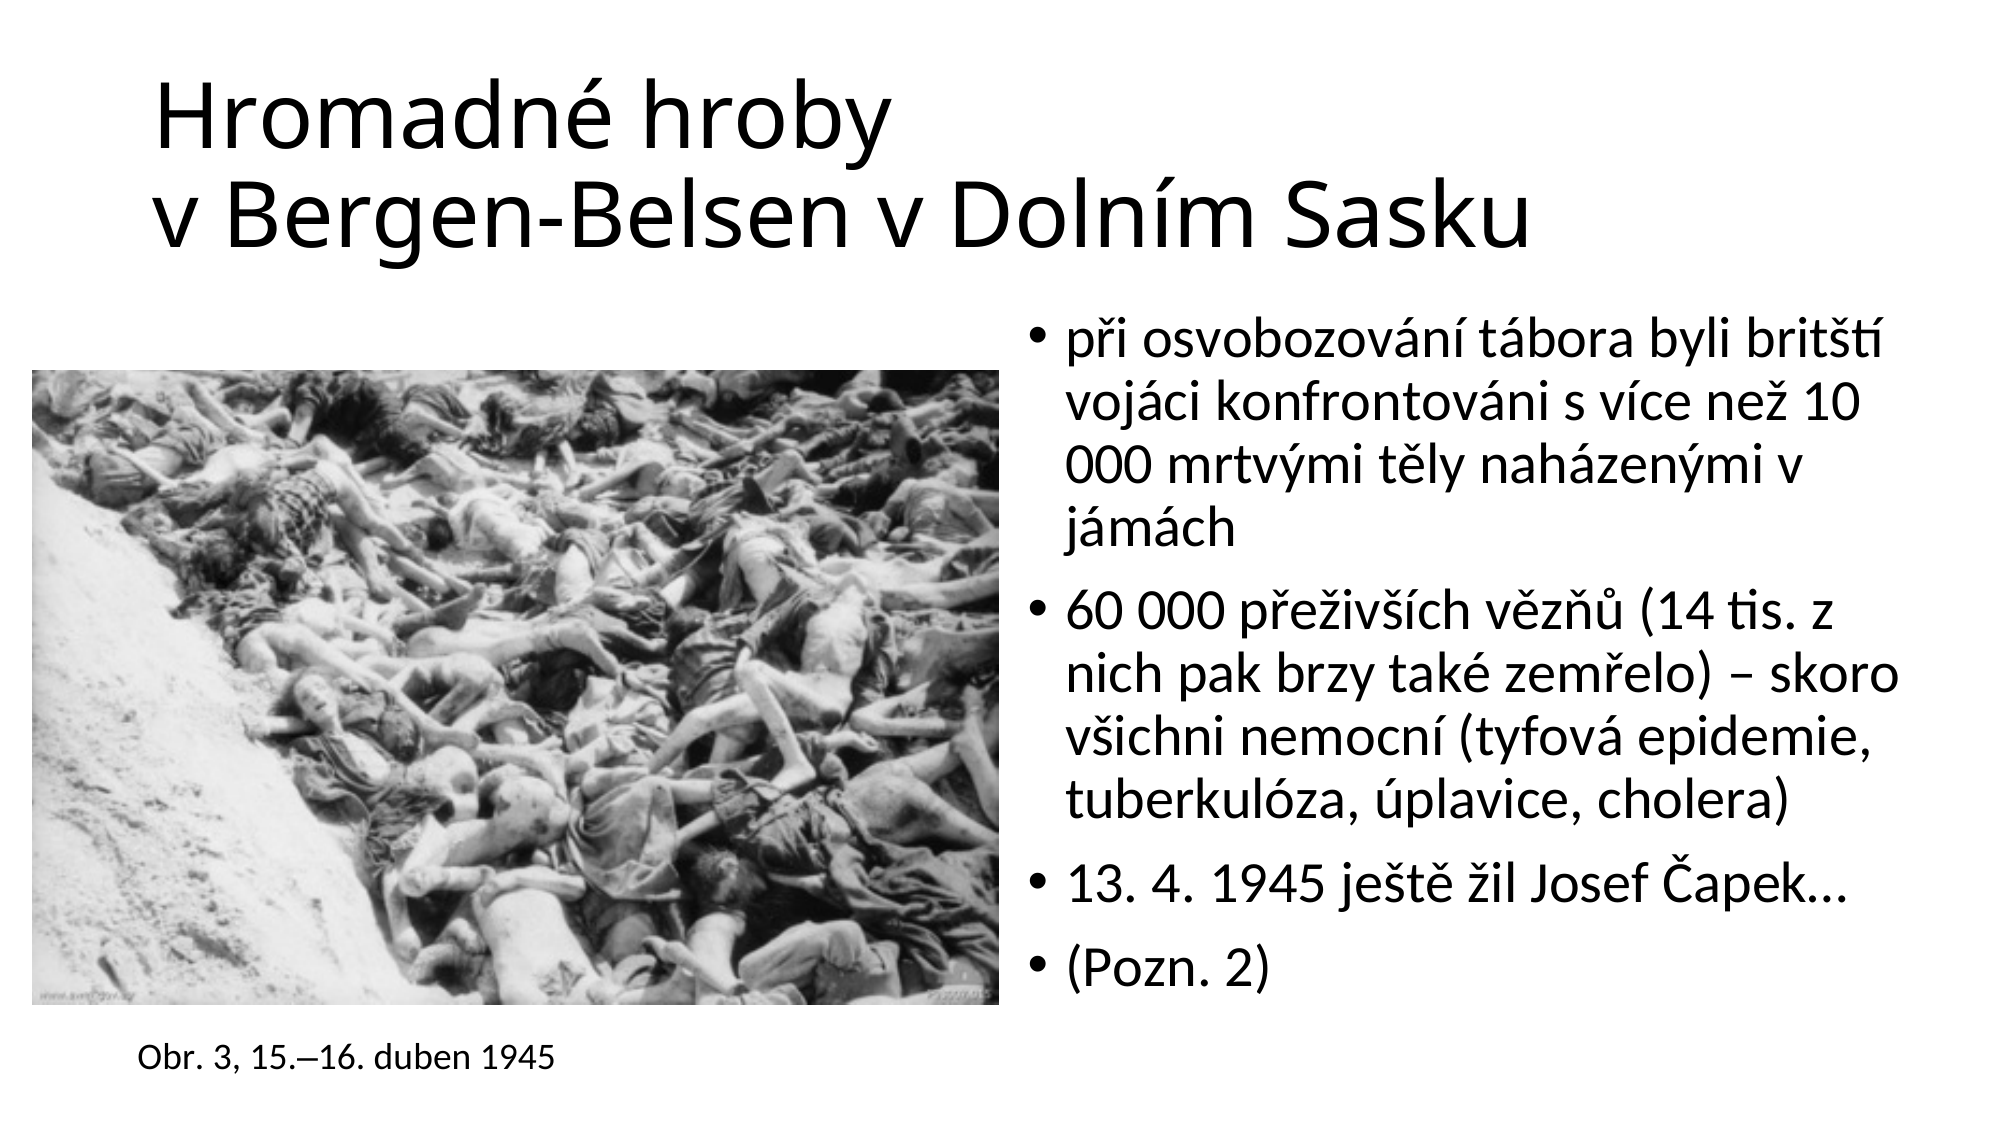

# Hromadné hroby v Bergen-Belsen v Dolním Sasku
při osvobozování tábora byli britští vojáci konfrontováni s více než 10 000 mrtvými těly naházenými v jámách
60 000 přeživších vězňů (14 tis. z nich pak brzy také zemřelo) – skoro všichni nemocní (tyfová epidemie, tuberkulóza, úplavice, cholera)
13. 4. 1945 ještě žil Josef Čapek…
(Pozn. 2)
Obr. 3, 15.–16. duben 1945